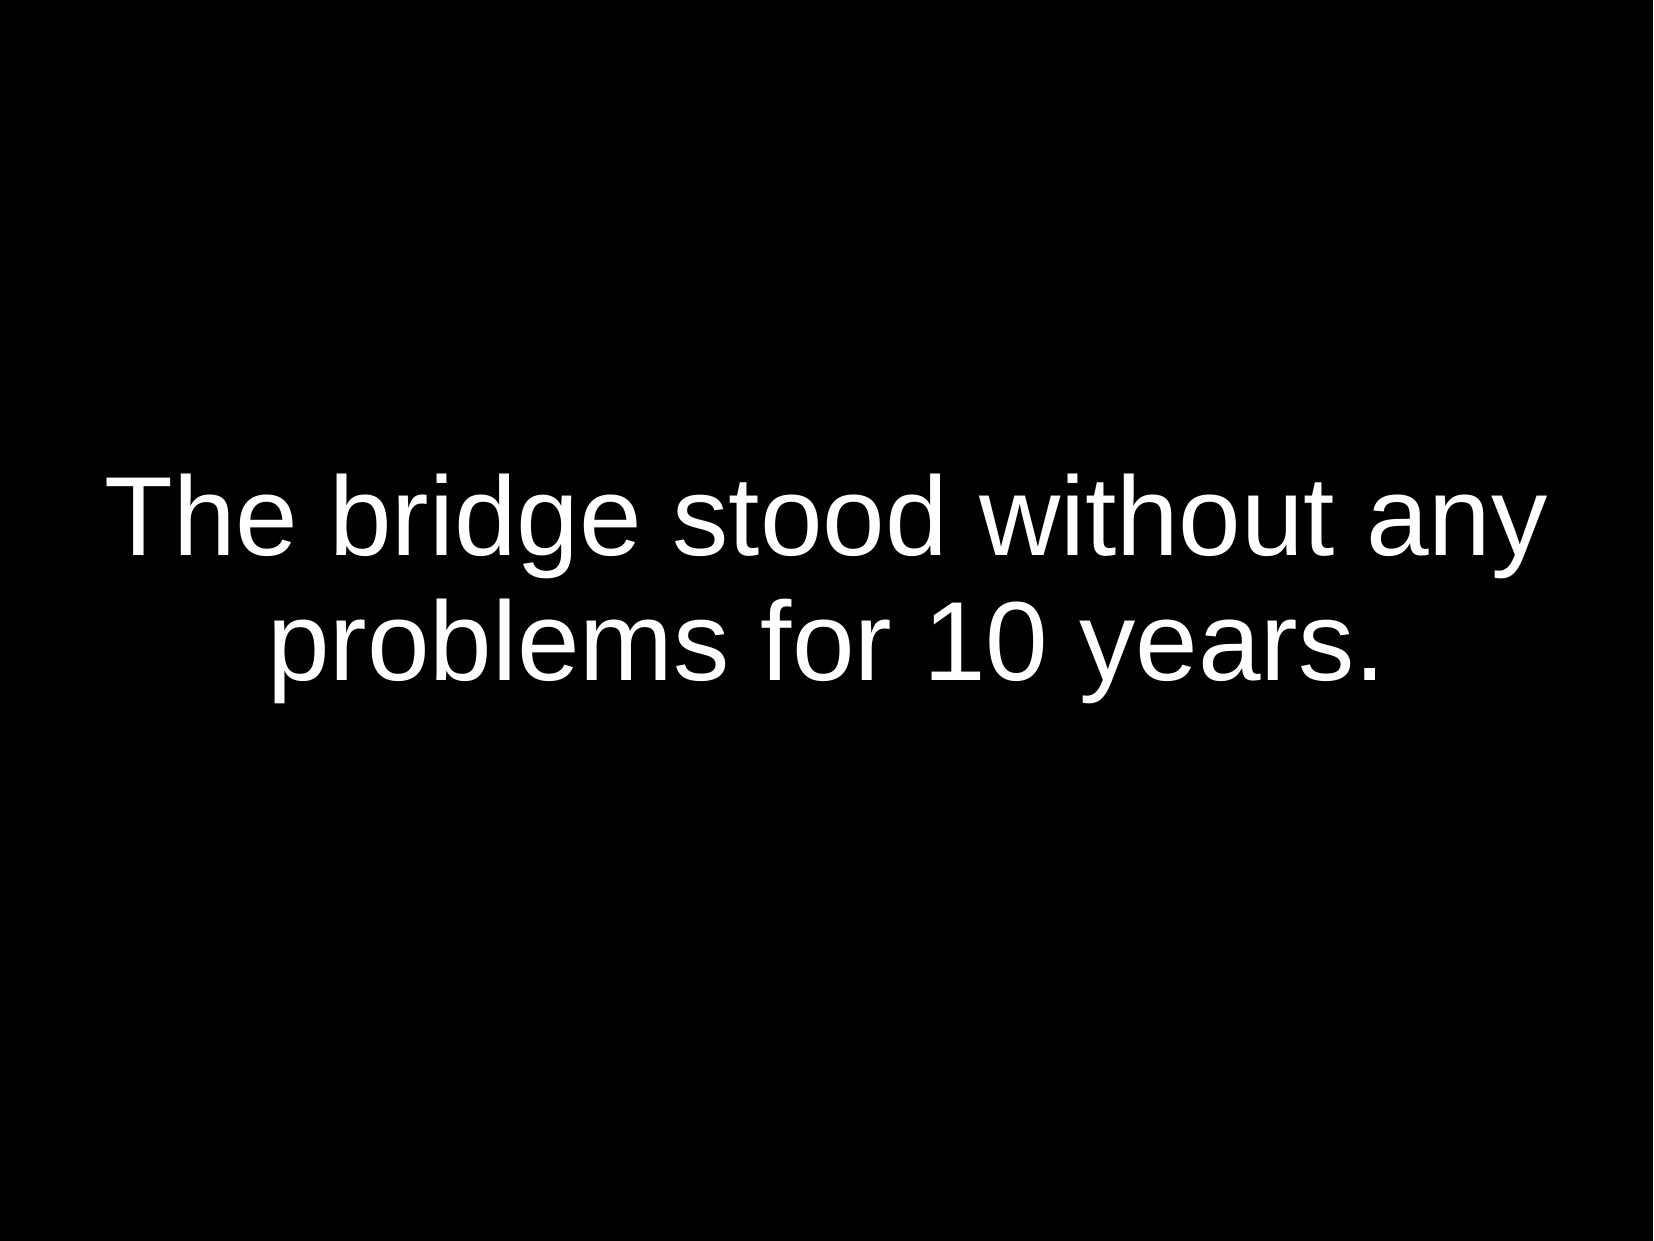

# The bridge stood without any problems for 10 years.